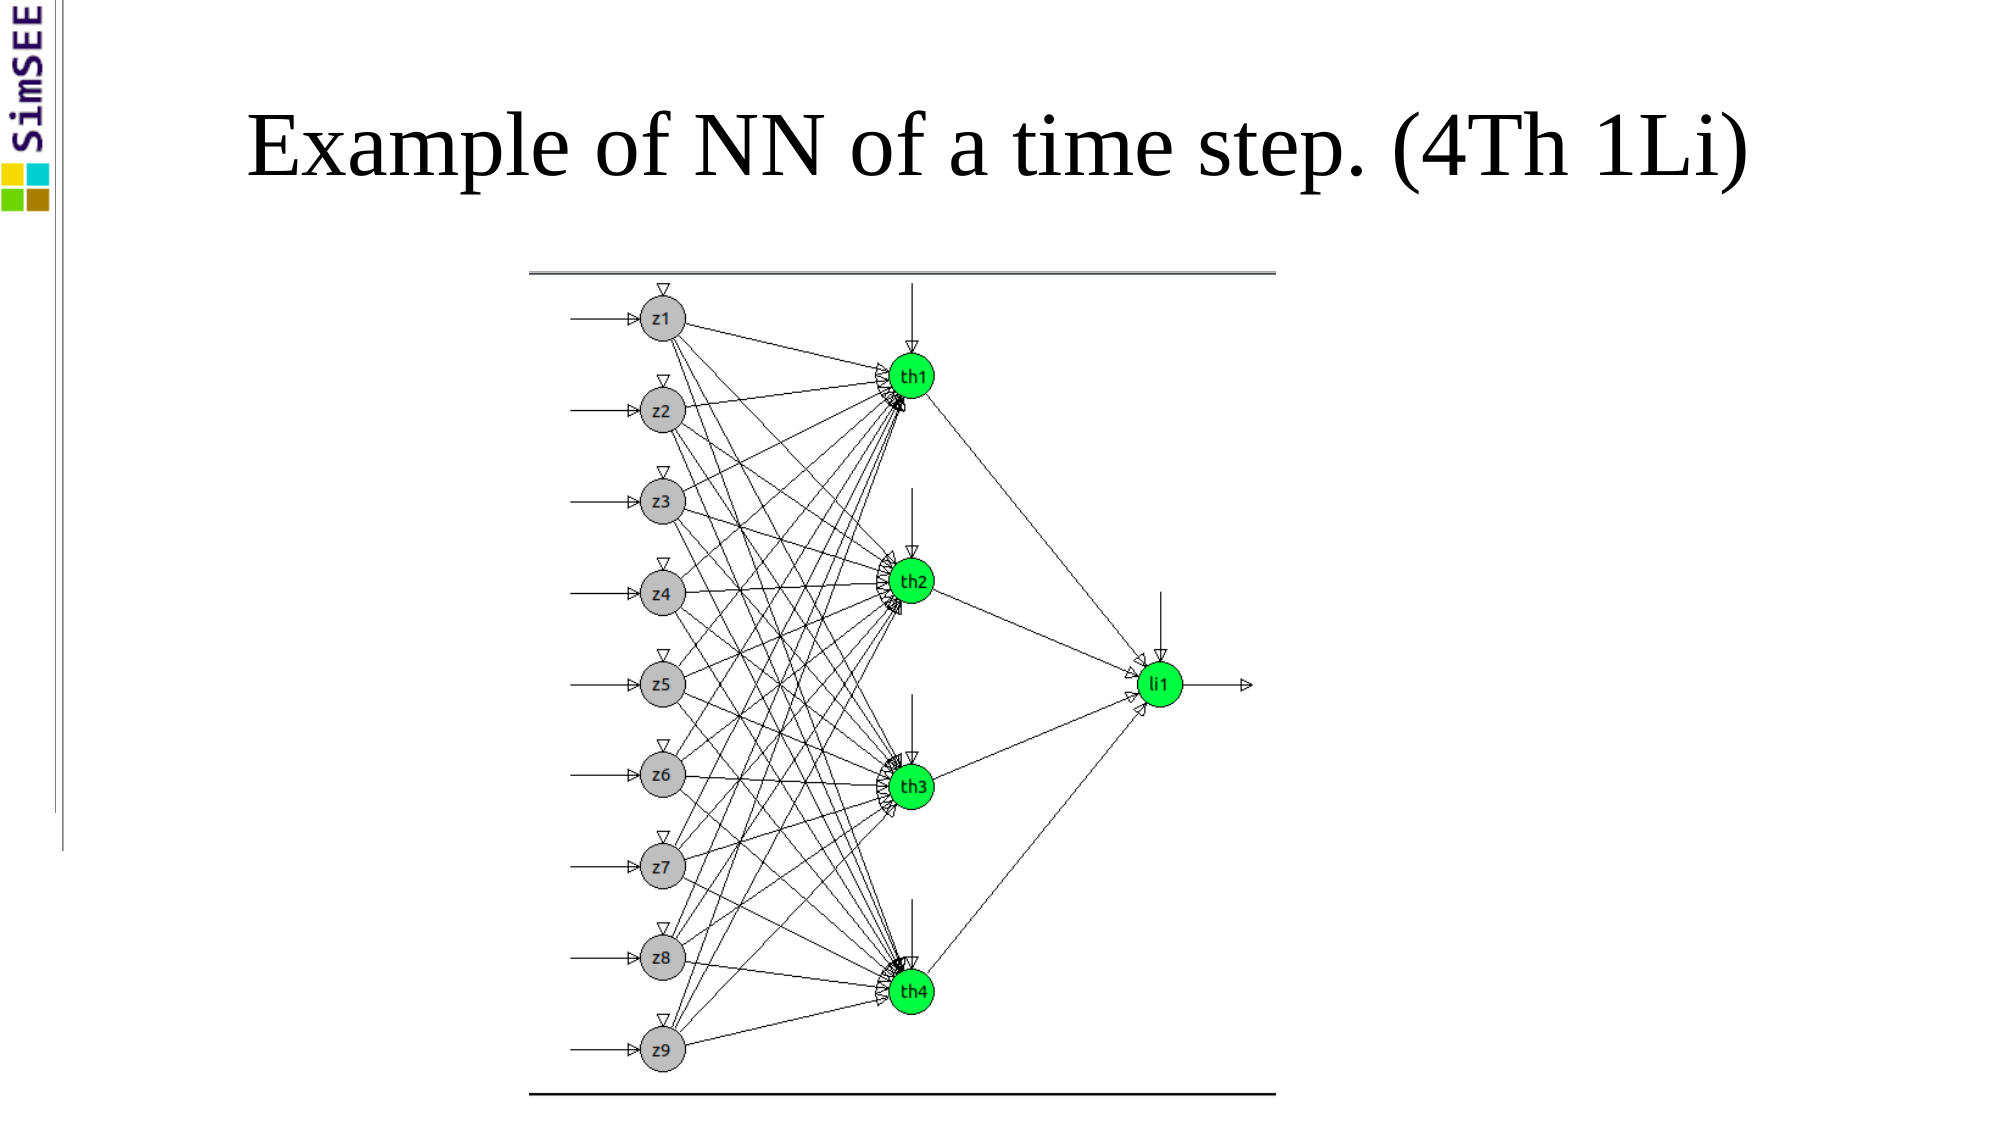

# Example of NN of a time step. (4Th 1Li)